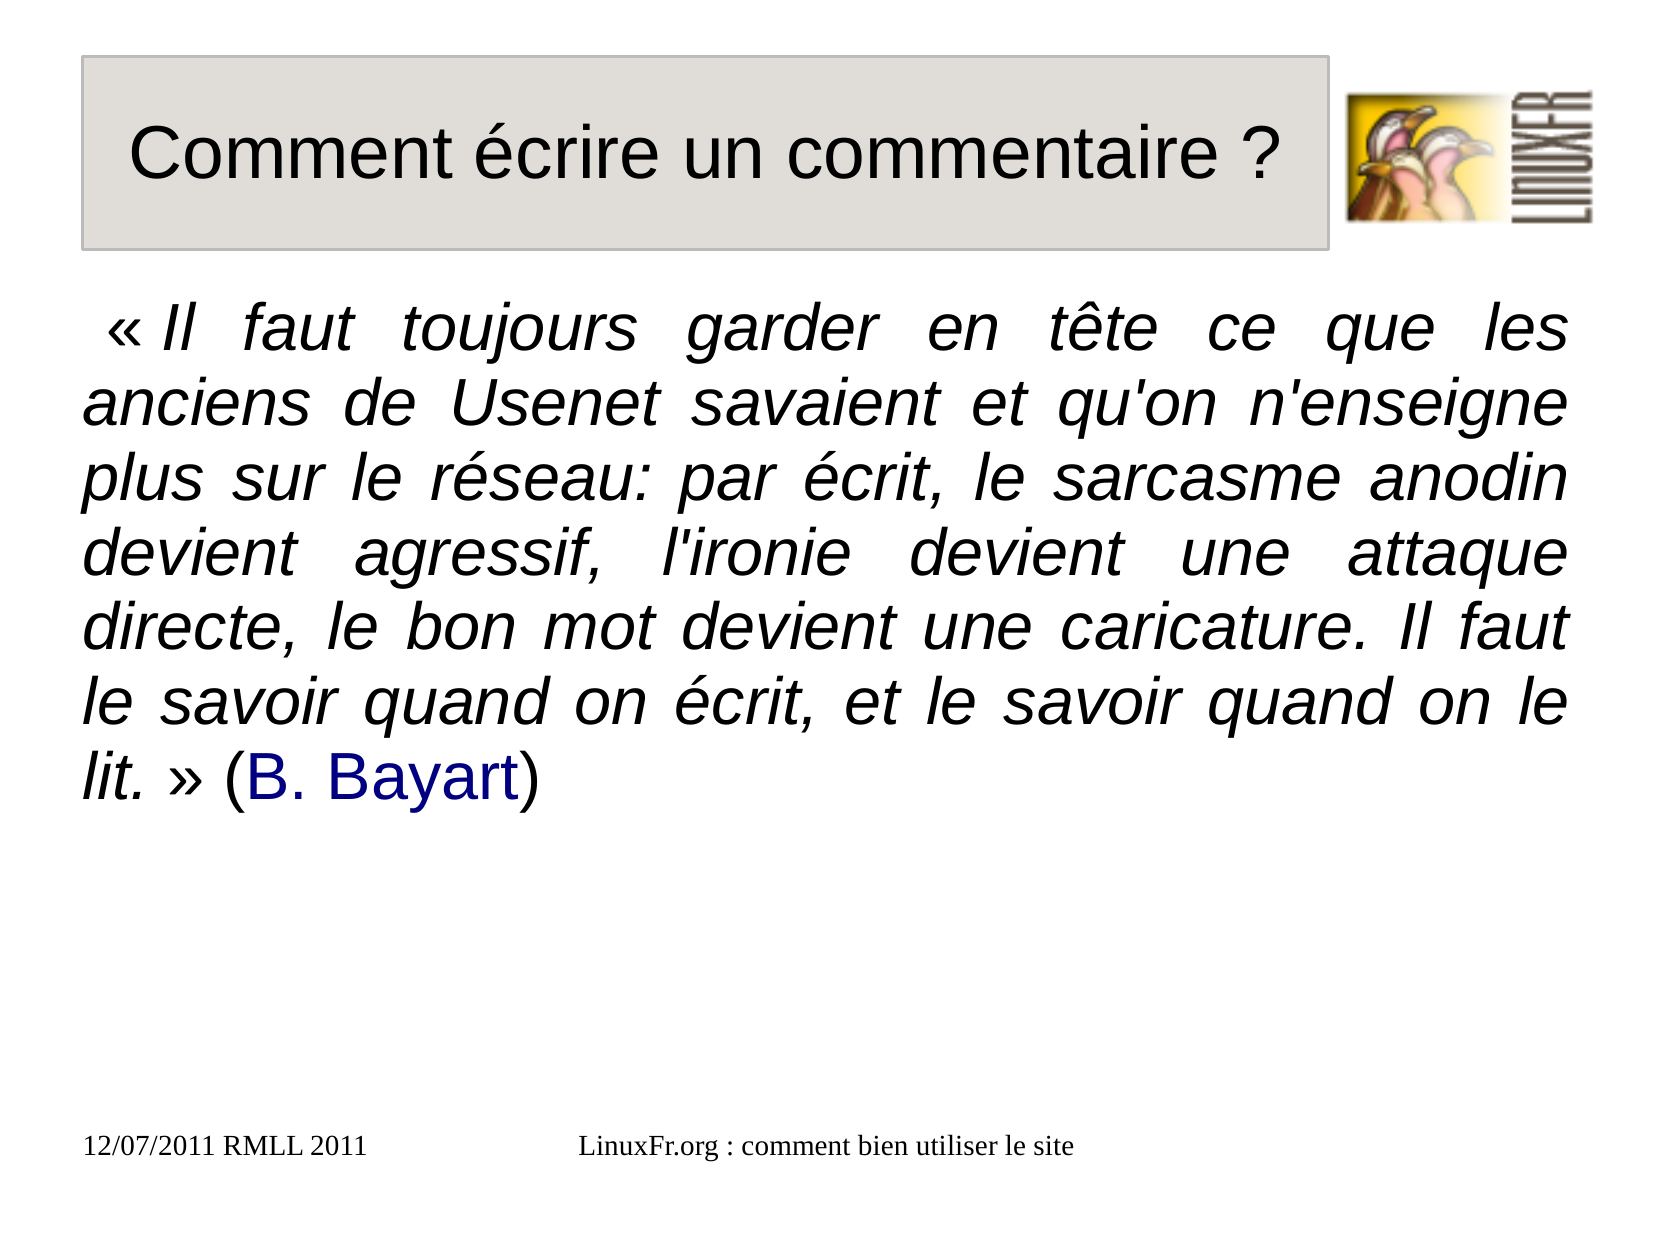

# Comment écrire un commentaire ?
« Il faut toujours garder en tête ce que les anciens de Usenet savaient et qu'on n'enseigne plus sur le réseau: par écrit, le sarcasme anodin devient agressif, l'ironie devient une attaque directe, le bon mot devient une caricature. Il faut le savoir quand on écrit, et le savoir quand on le lit. » (B. Bayart)